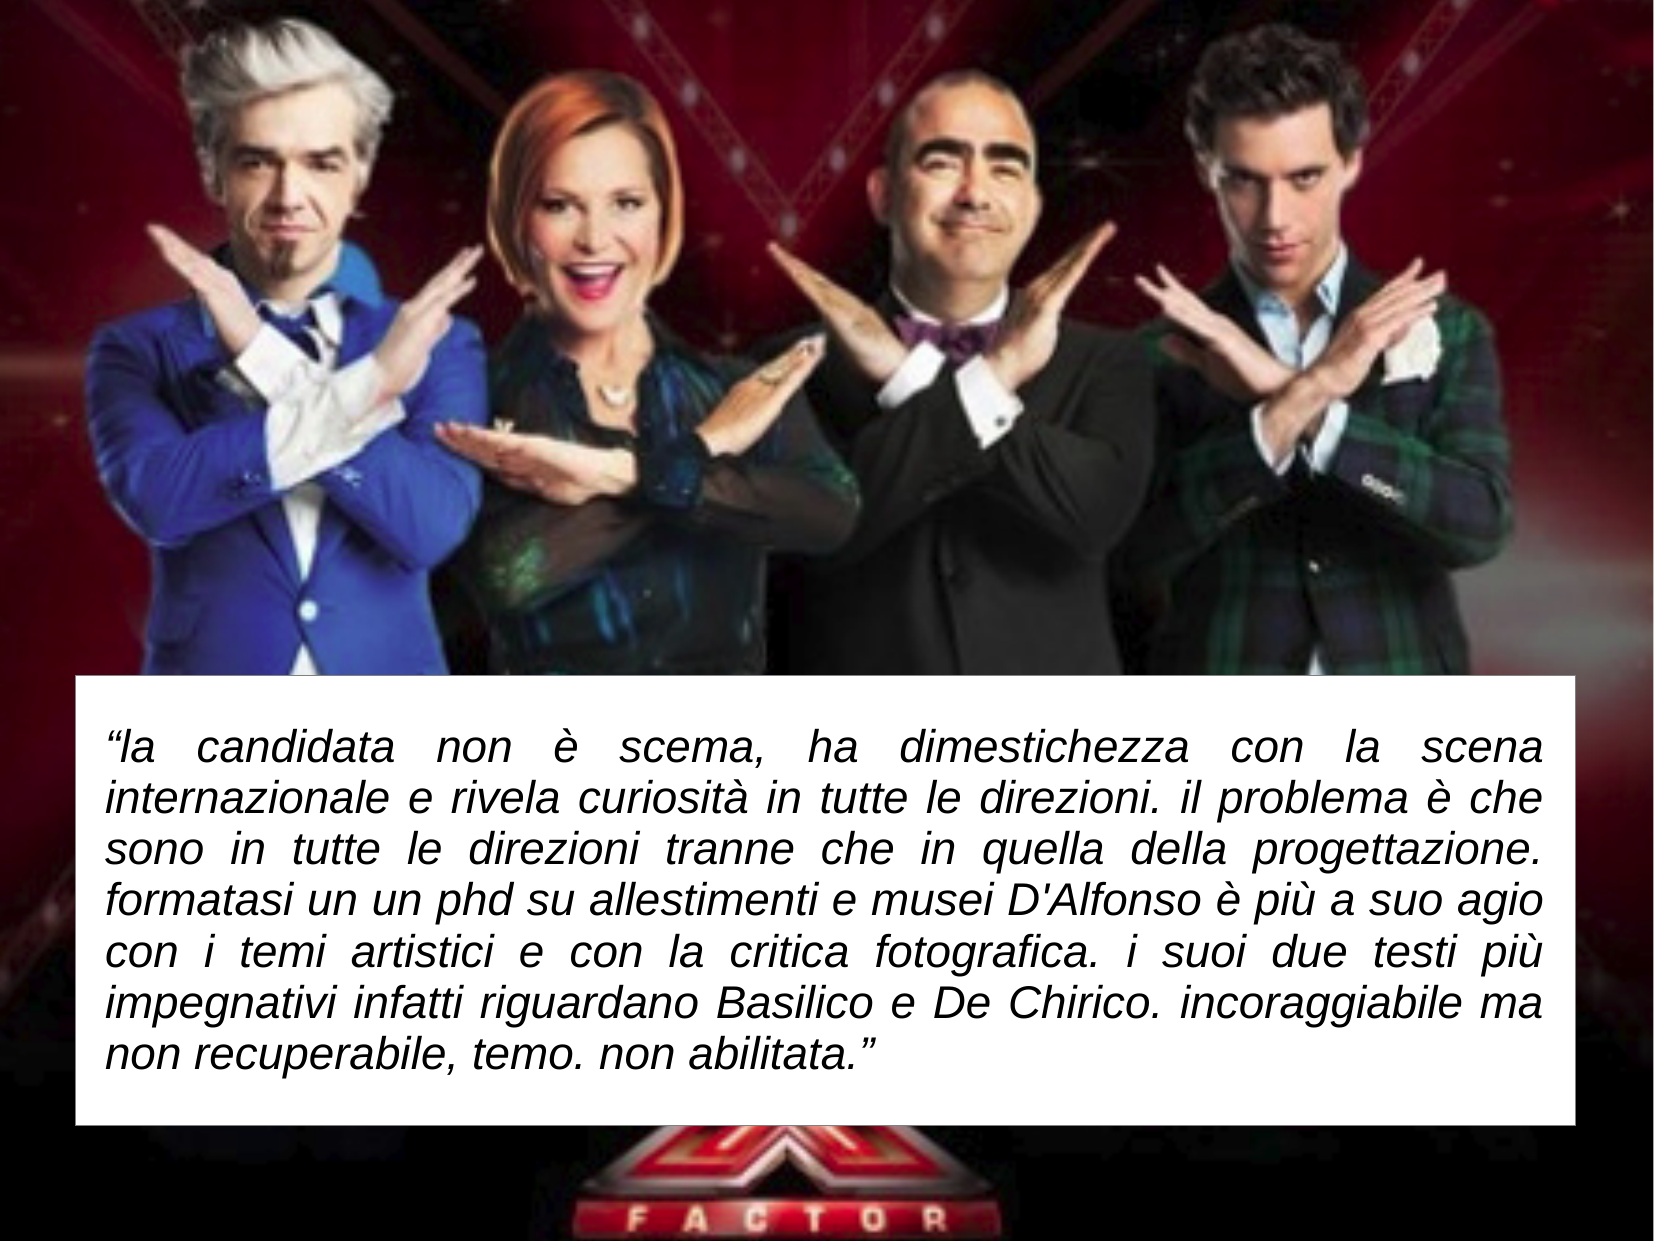

“la candidata non è scema, ha dimestichezza con la scena internazionale e rivela curiosità in tutte le direzioni. il problema è che sono in tutte le direzioni tranne che in quella della progettazione. formatasi un un phd su allestimenti e musei D'Alfonso è più a suo agio con i temi artistici e con la critica fotografica. i suoi due testi più impegnativi infatti riguardano Basilico e De Chirico. incoraggiabile ma non recuperabile, temo. non abilitata.”
28 maggio 2014
Moreno Marzolla
31